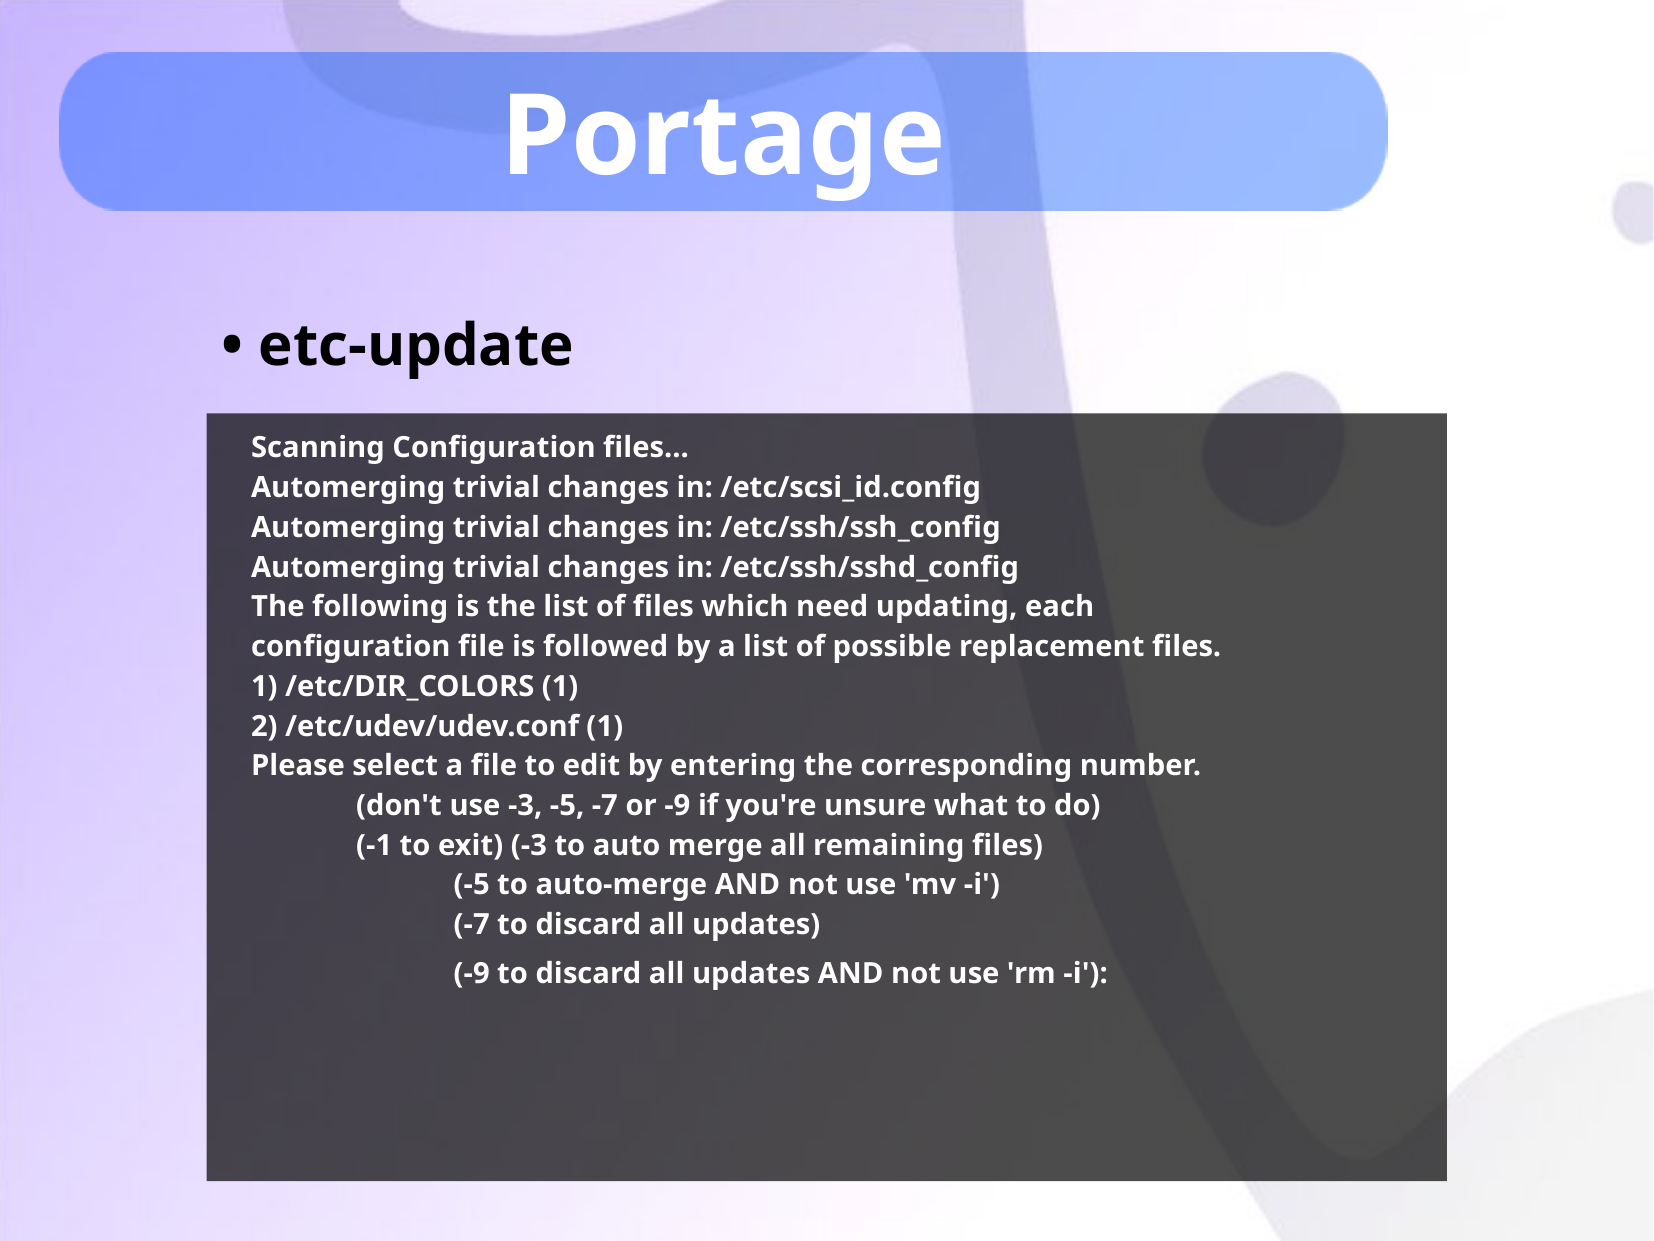

Portage
• etc-update
Scanning Configuration files...
Automerging trivial changes in: /etc/scsi_id.config
Automerging trivial changes in: /etc/ssh/ssh_config
Automerging trivial changes in: /etc/ssh/sshd_config
The following is the list of files which need updating, each
configuration file is followed by a list of possible replacement files.
1) /etc/DIR_COLORS (1)
2) /etc/udev/udev.conf (1)
Please select a file to edit by entering the corresponding number.
 (don't use -3, -5, -7 or -9 if you're unsure what to do)
 (-1 to exit) (-3 to auto merge all remaining files)
 (-5 to auto-merge AND not use 'mv -i')
 (-7 to discard all updates)
 (-9 to discard all updates AND not use 'rm -i'):